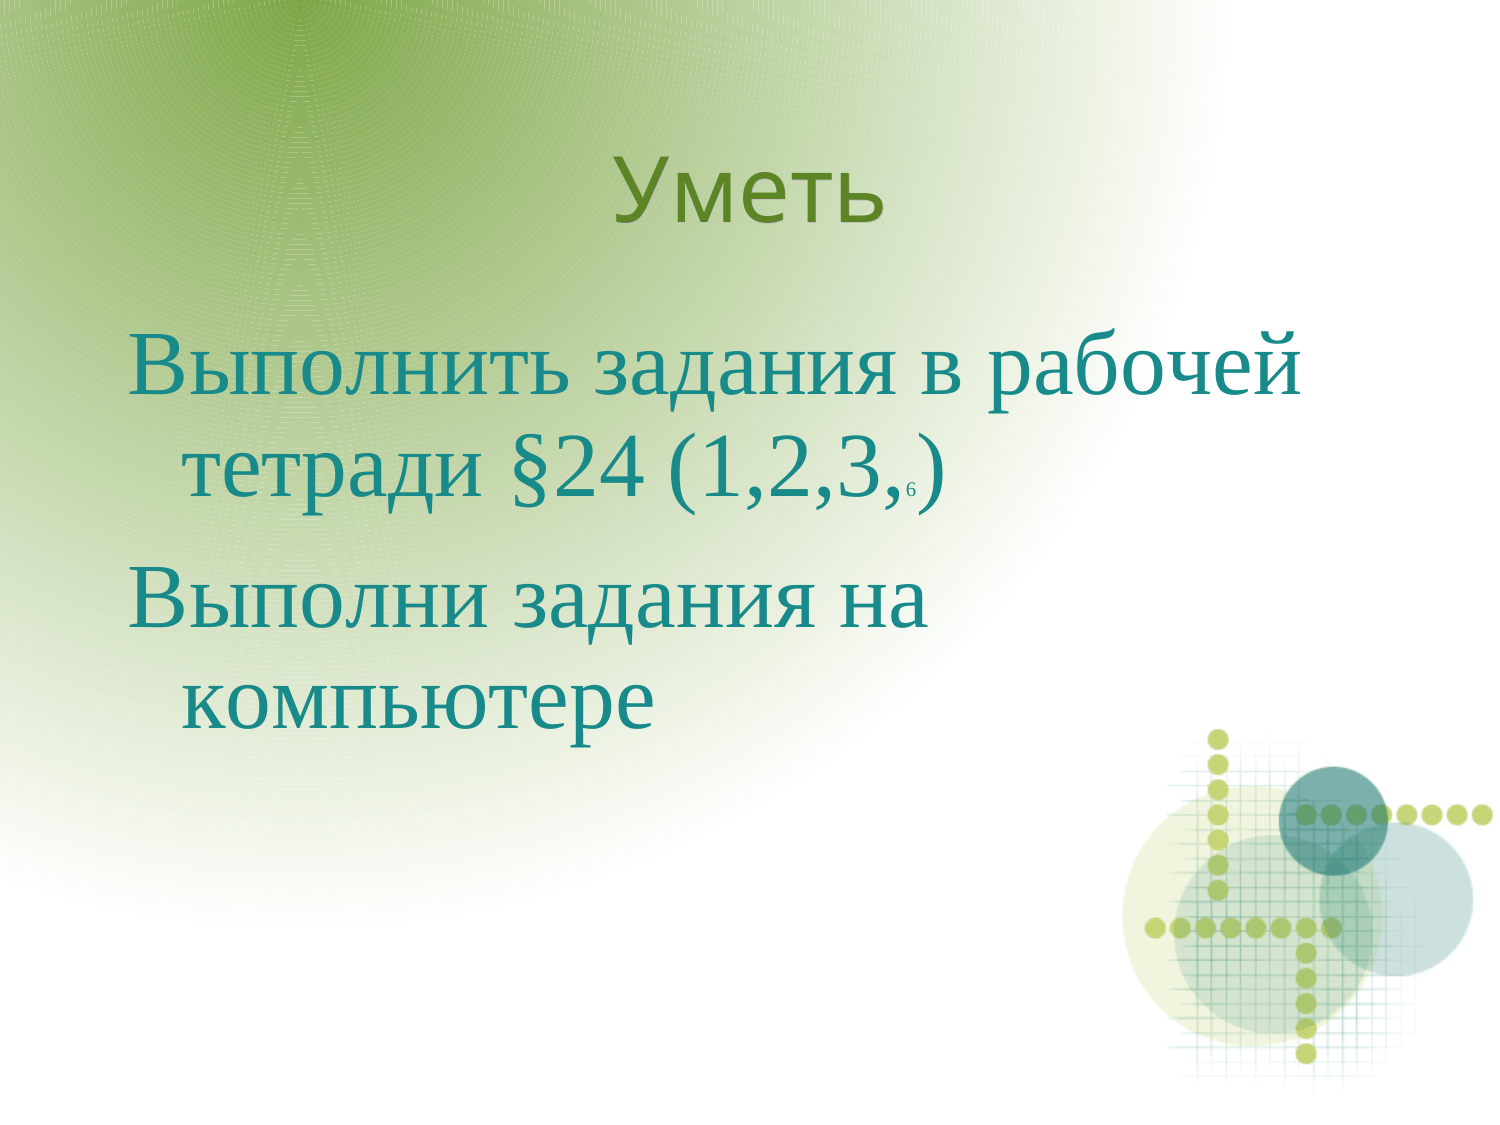

# Уметь
Выполнить задания в рабочей тетради §24 (1,2,3,6)
Выполни задания на компьютере